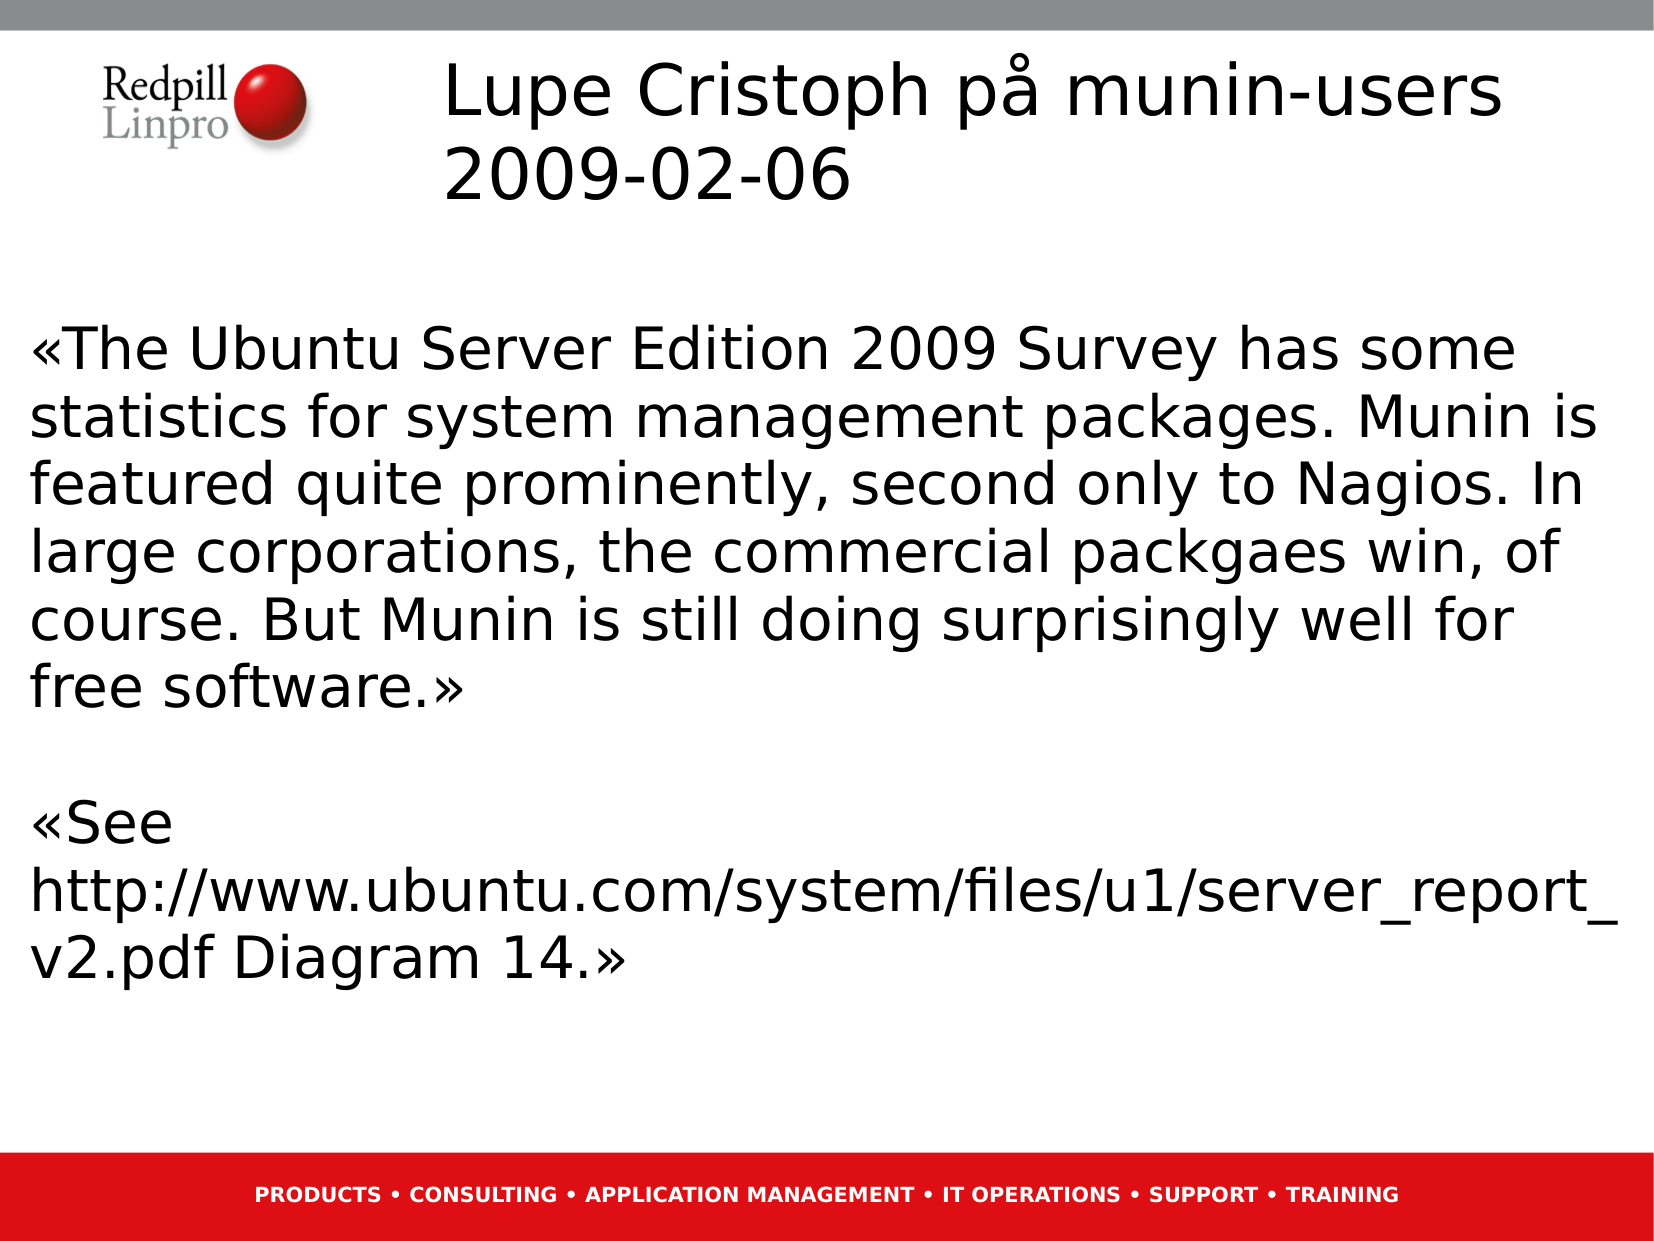

# Lupe Cristoph på munin-users 2009-02-06
«The Ubuntu Server Edition 2009 Survey has some statistics for system management packages. Munin is featured quite prominently, second only to Nagios. In large corporations, the commercial packgaes win, of course. But Munin is still doing surprisingly well for free software.»
«See http://www.ubuntu.com/system/files/u1/server_report_v2.pdf Diagram 14.»